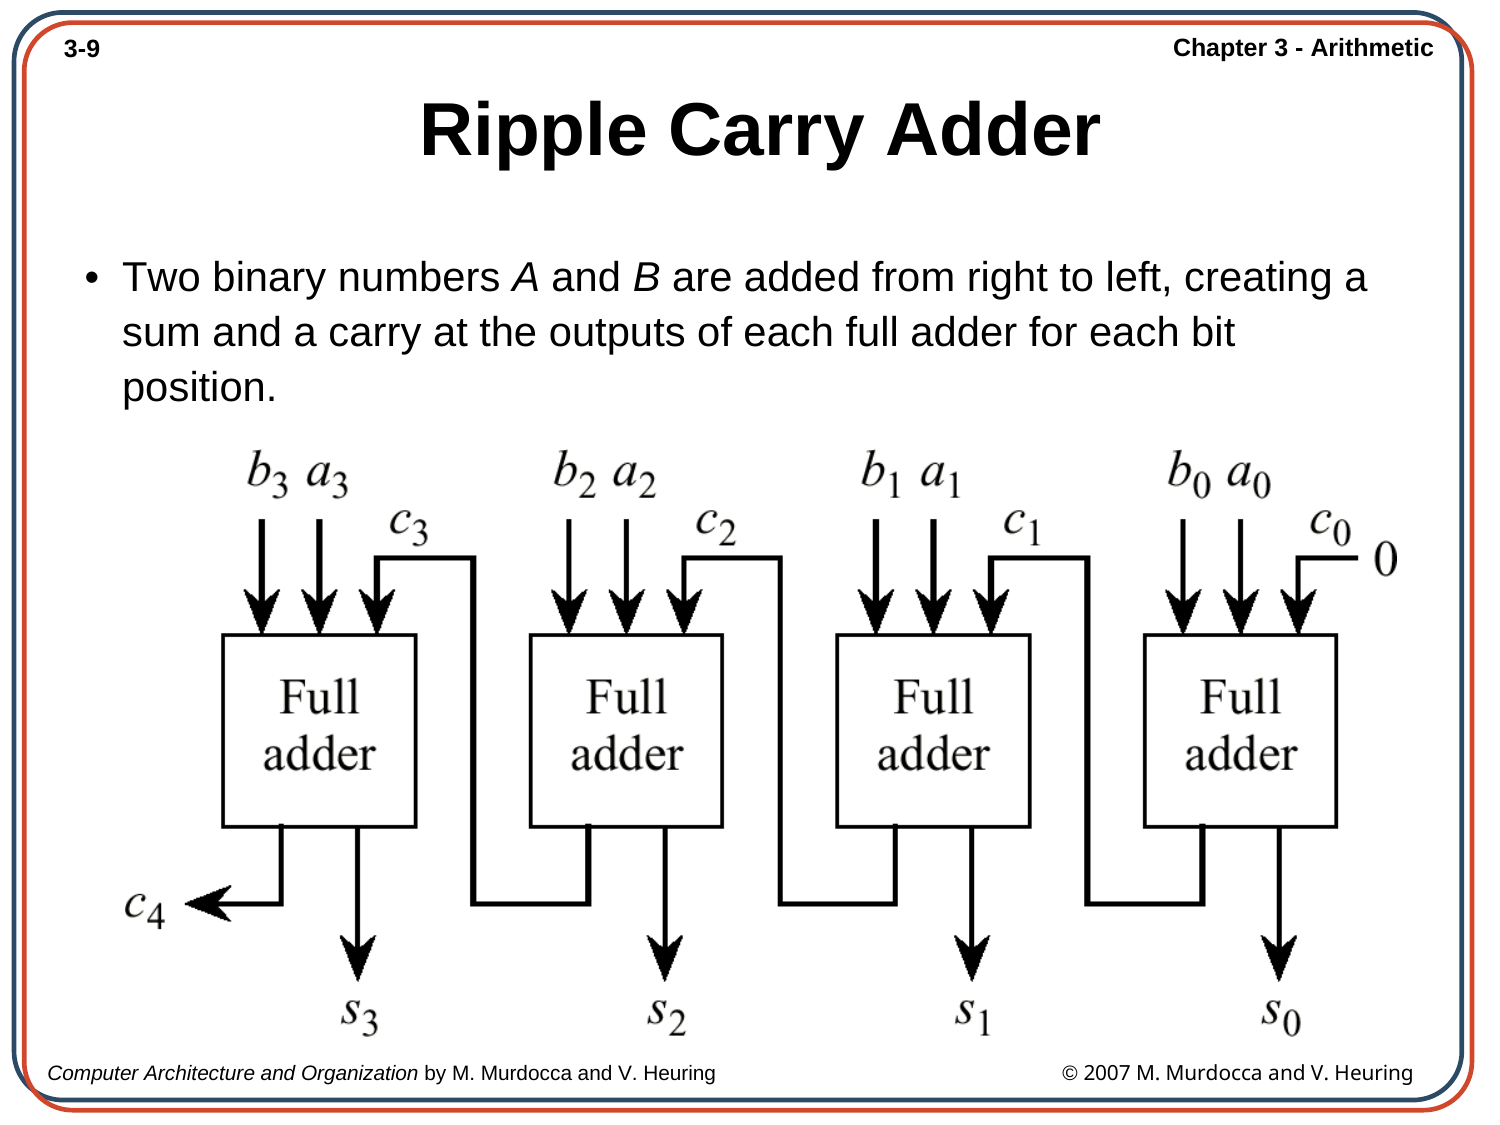

# Ripple Carry Adder
•	Two binary numbers A and B are added from right to left, creating a sum and a carry at the outputs of each full adder for each bit position.